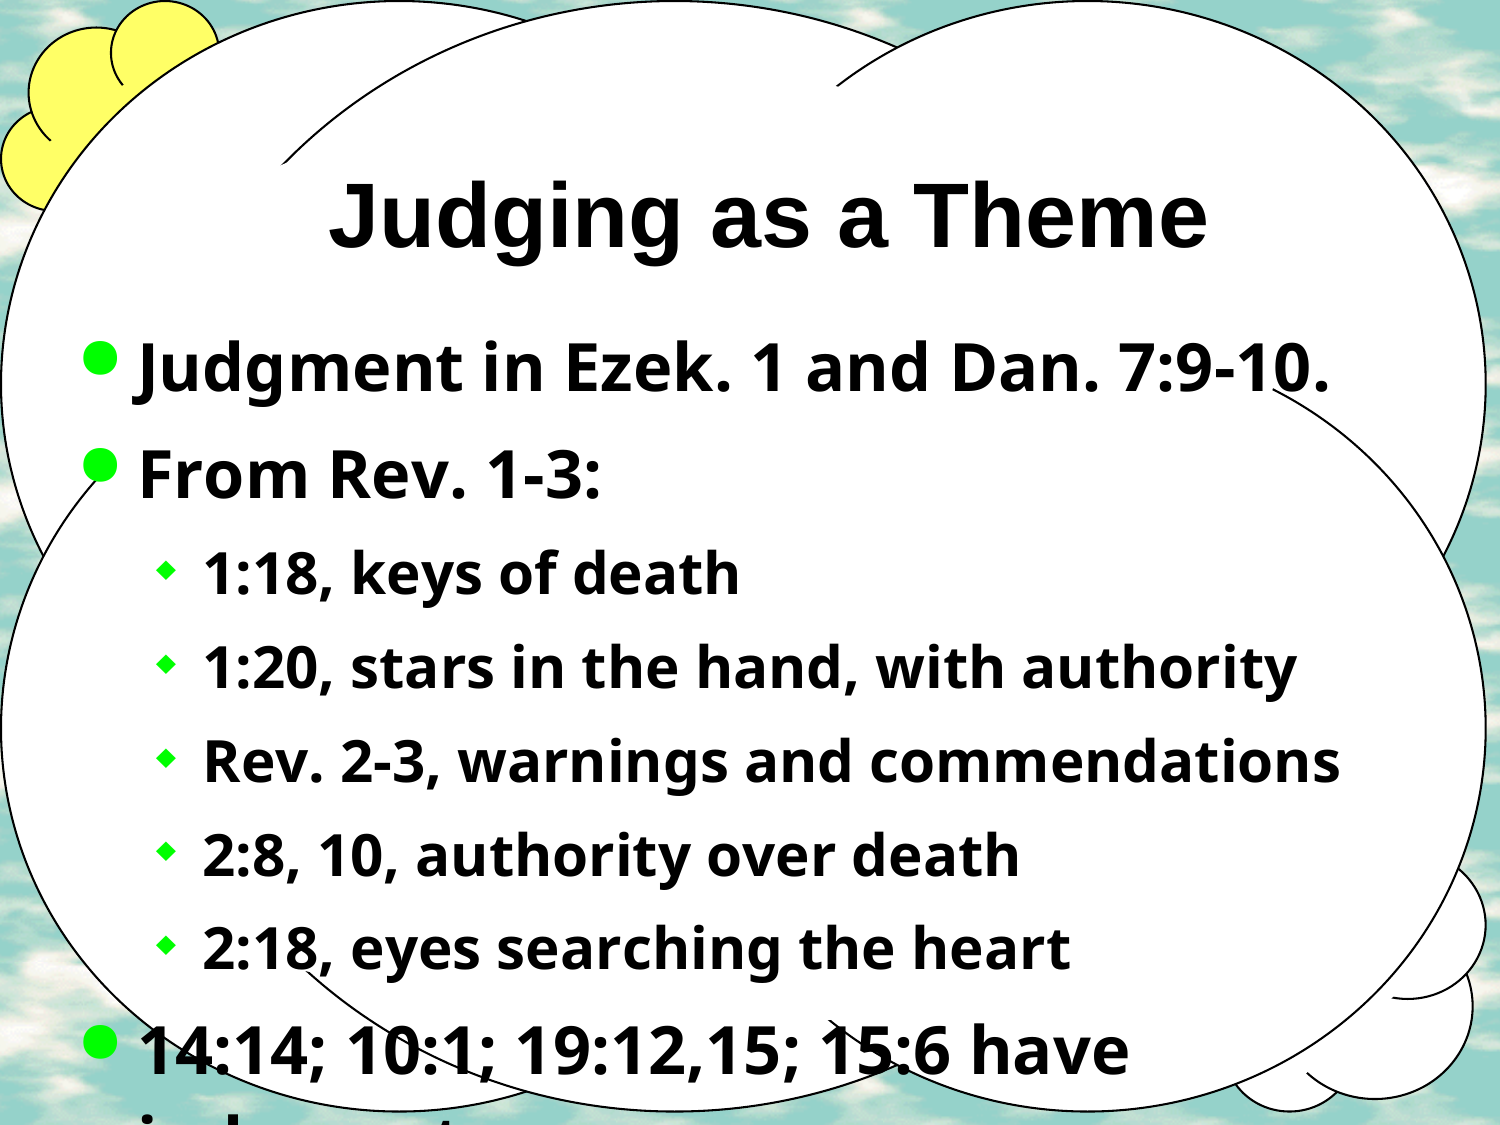

# Judging as a Theme
Judgment in Ezek. 1 and Dan. 7:9-10.
From Rev. 1-3:
1:18, keys of death
1:20, stars in the hand, with authority
Rev. 2-3, warnings and commendations
2:8, 10, authority over death
2:18, eyes searching the heart
14:14; 10:1; 19:12,15; 15:6 have judgment.